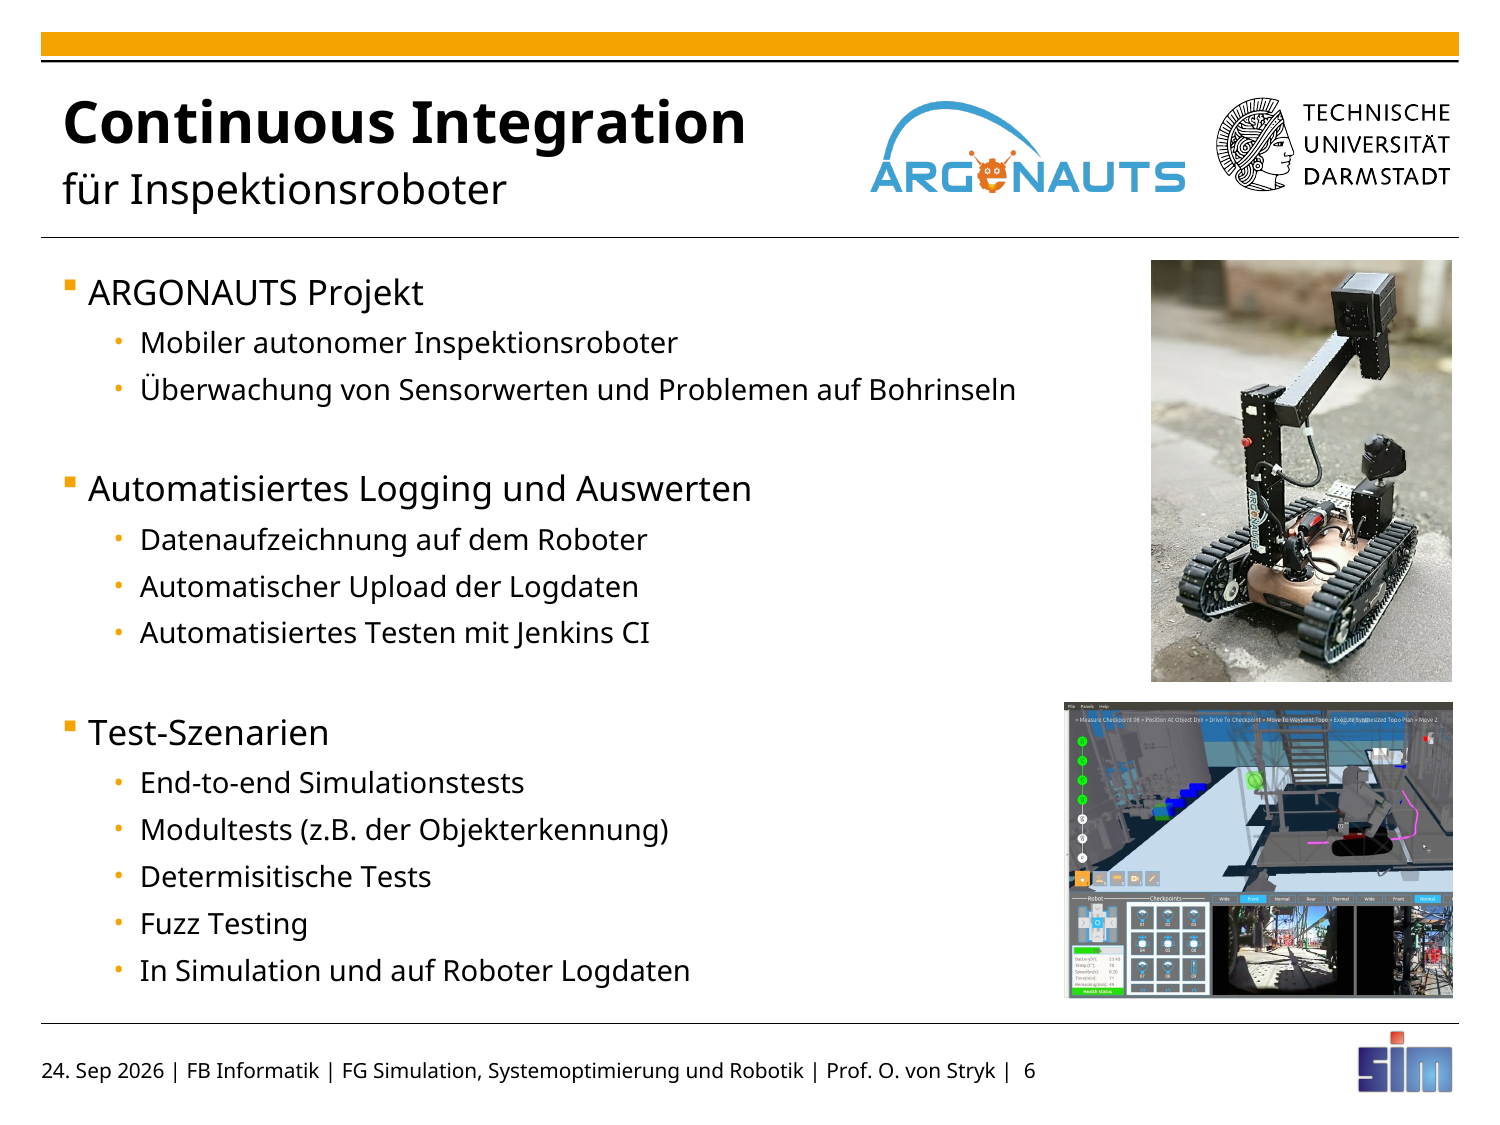

# Continuous Integration für Inspektionsroboter
ARGONAUTS Projekt
Mobiler autonomer Inspektionsroboter
Überwachung von Sensorwerten und Problemen auf Bohrinseln
Automatisiertes Logging und Auswerten
Datenaufzeichnung auf dem Roboter
Automatischer Upload der Logdaten
Automatisiertes Testen mit Jenkins CI
Test-Szenarien
End-to-end Simulationstests
Modultests (z.B. der Objekterkennung)
Determisitische Tests
Fuzz Testing
In Simulation und auf Roboter Logdaten
FB Informatik | FG Simulation, Systemoptimierung und Robotik | Prof. O. von Stryk